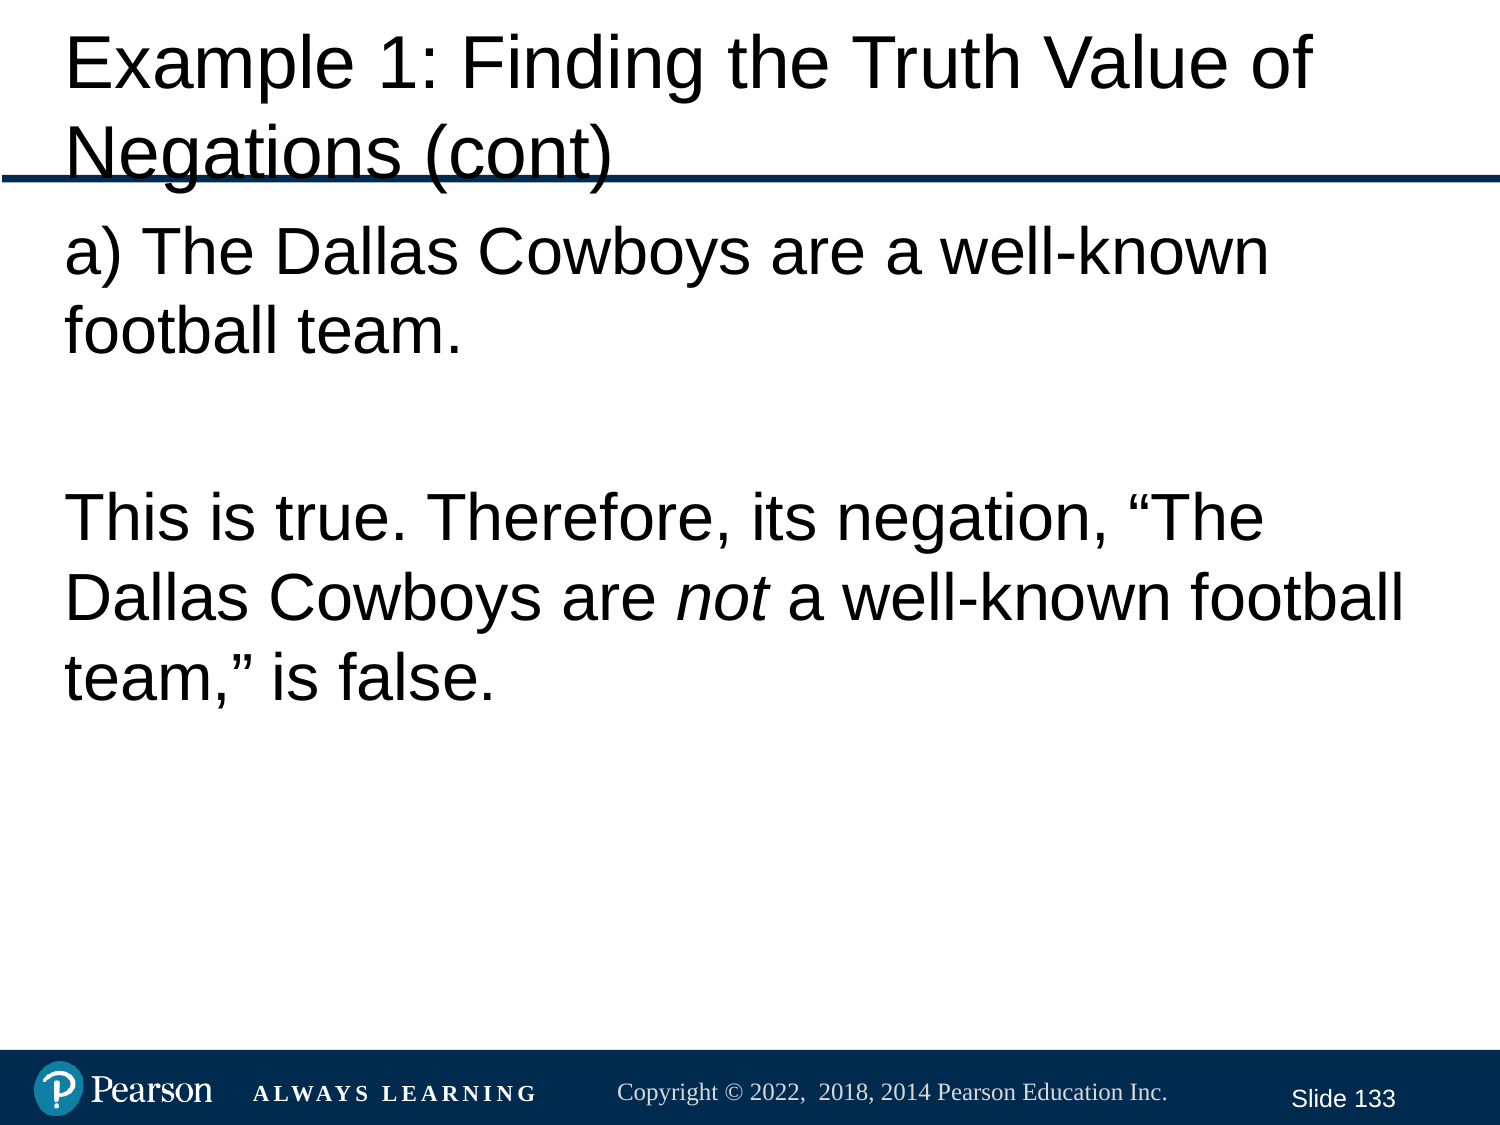

# Example 1: Finding the Truth Value of Negations (cont)
a) The Dallas Cowboys are a well-known football team.
This is true. Therefore, its negation, “The Dallas Cowboys are not a well-known football team,” is false.